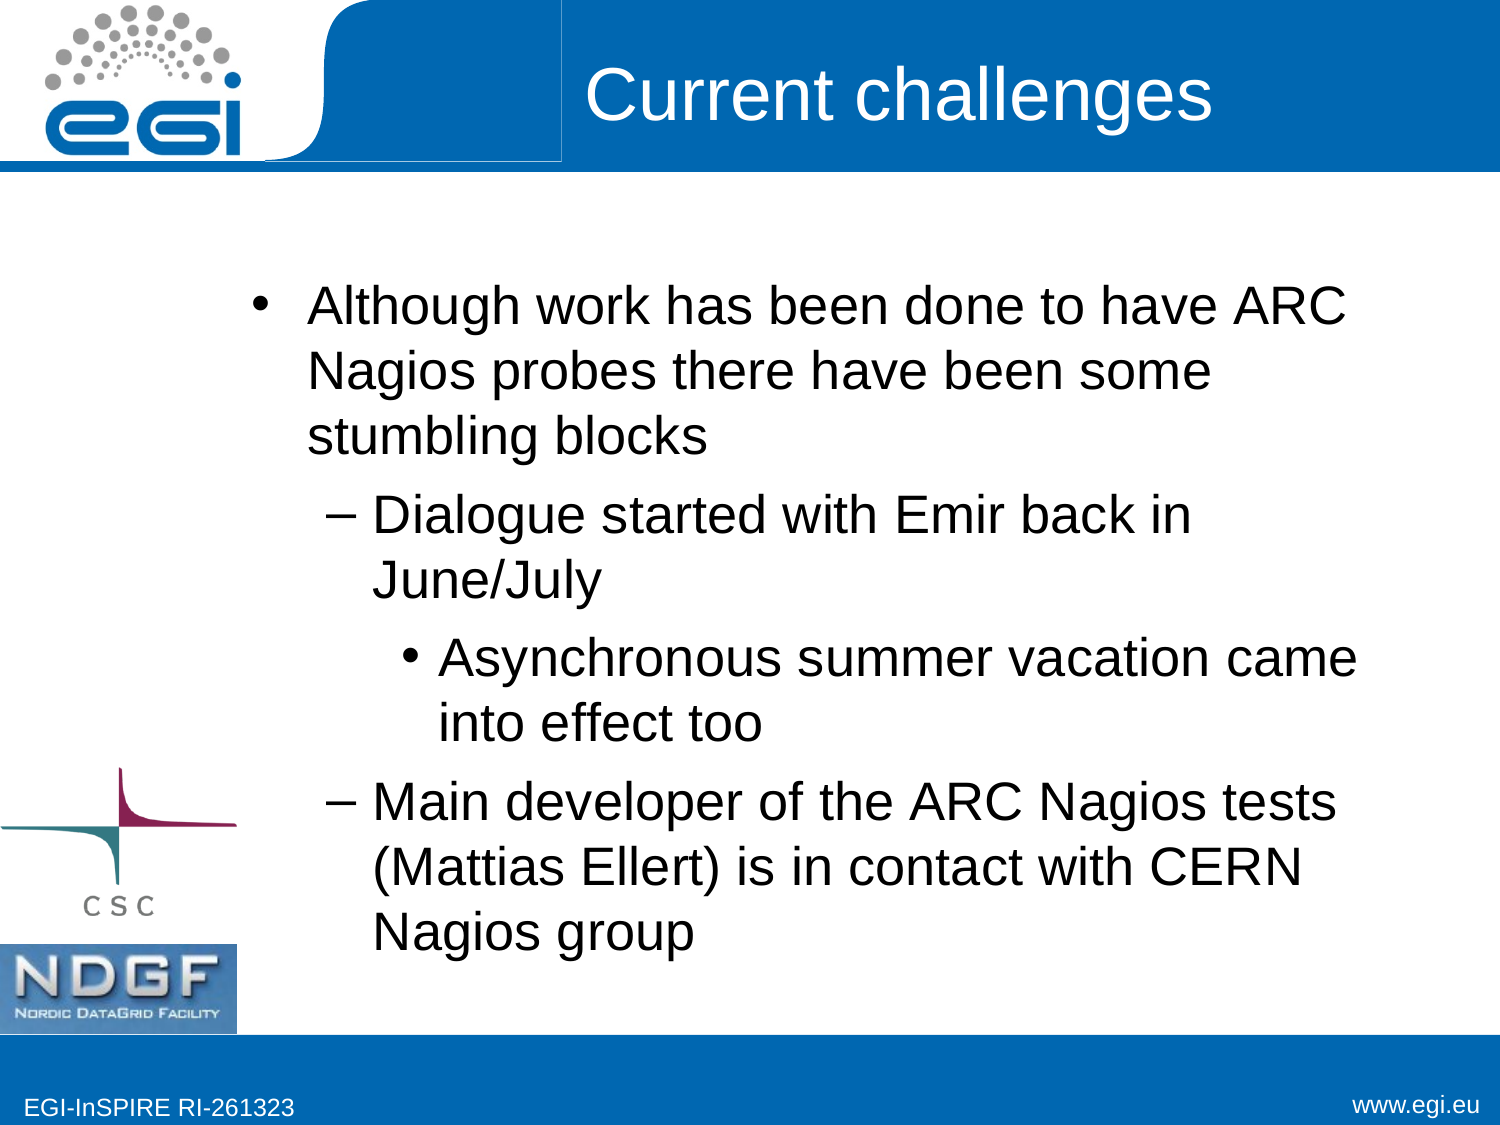

# Current challenges
Although work has been done to have ARC Nagios probes there have been some stumbling blocks
Dialogue started with Emir back in June/July
Asynchronous summer vacation came into effect too
Main developer of the ARC Nagios tests (Mattias Ellert) is in contact with CERN Nagios group